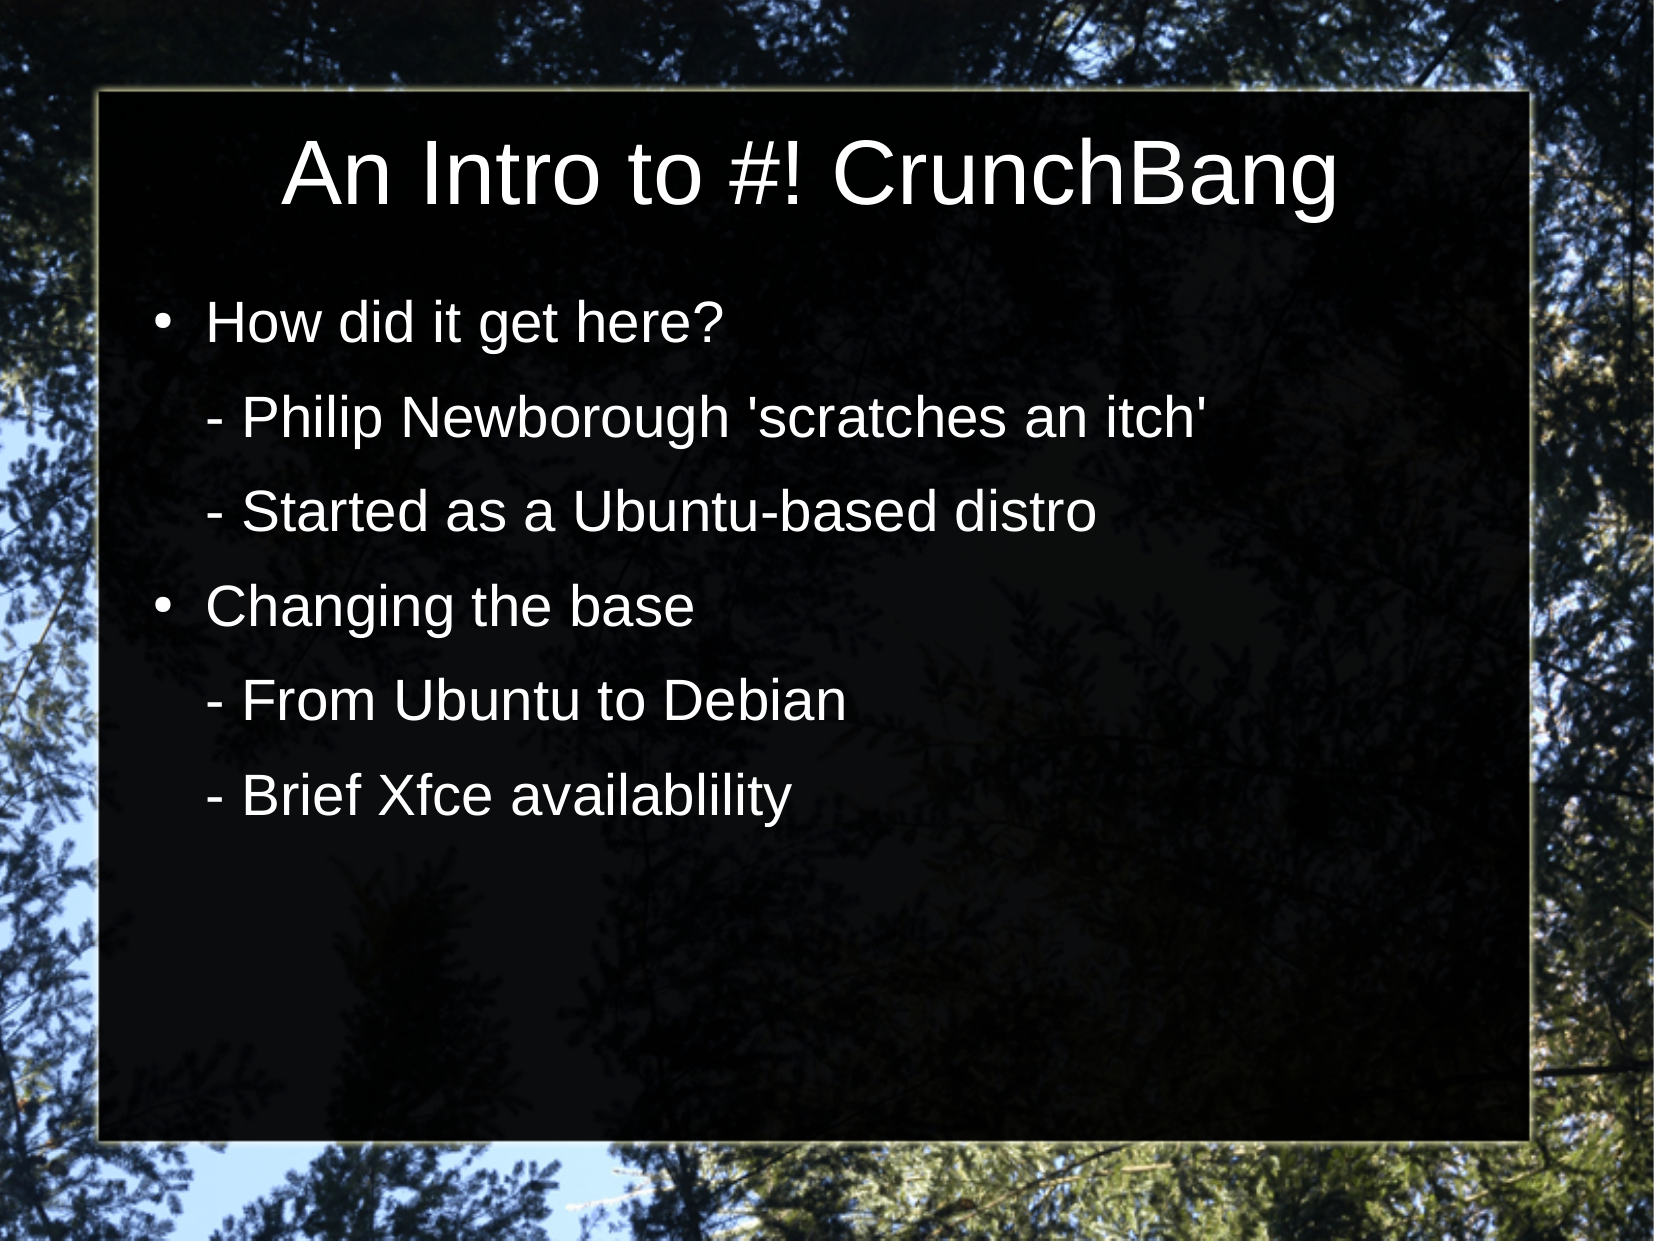

# An Intro to #! CrunchBang
How did it get here?
- Philip Newborough 'scratches an itch'
- Started as a Ubuntu-based distro
Changing the base
- From Ubuntu to Debian
- Brief Xfce availablility